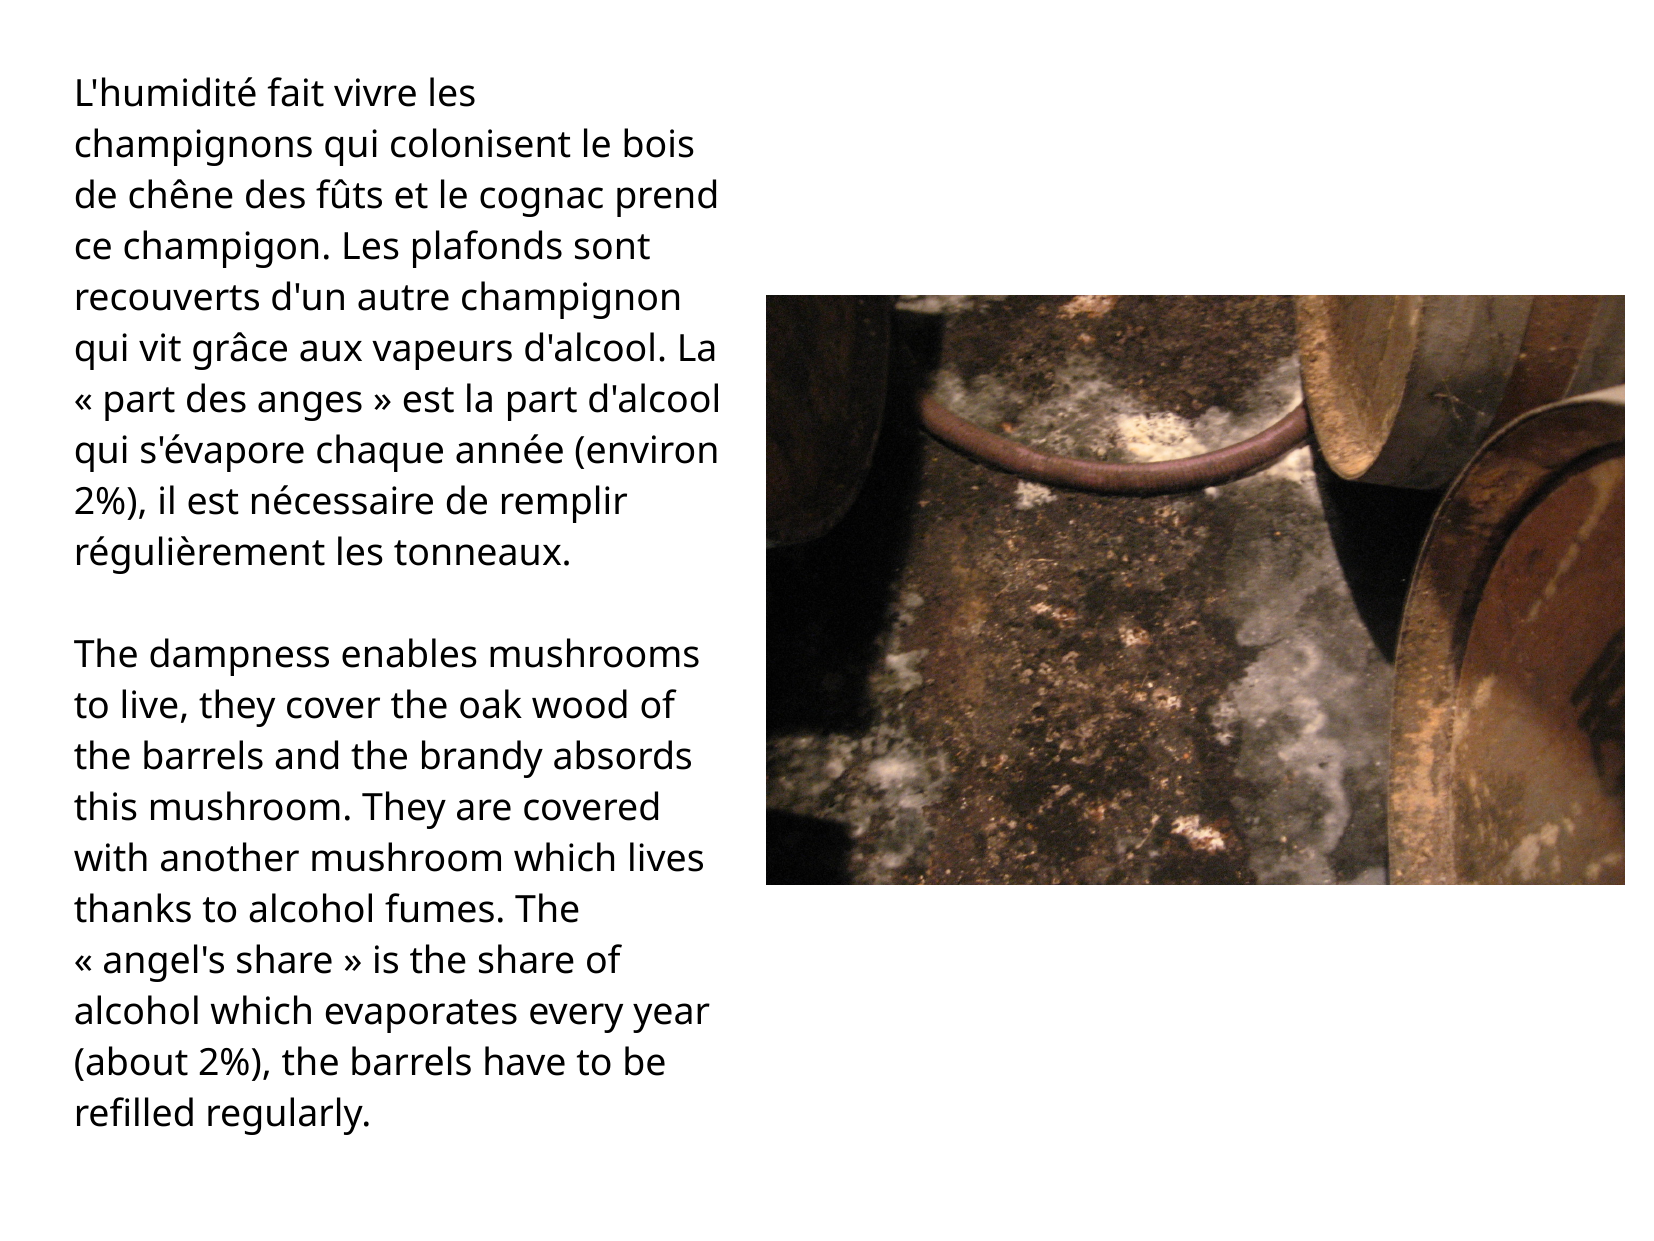

L'humidité fait vivre les champignons qui colonisent le bois de chêne des fûts et le cognac prend ce champigon. Les plafonds sont recouverts d'un autre champignon qui vit grâce aux vapeurs d'alcool. La « part des anges » est la part d'alcool qui s'évapore chaque année (environ 2%), il est nécessaire de remplir régulièrement les tonneaux.
The dampness enables mushrooms to live, they cover the oak wood of the barrels and the brandy absords this mushroom. They are covered with another mushroom which lives thanks to alcohol fumes. The « angel's share » is the share of alcohol which evaporates every year (about 2%), the barrels have to be refilled regularly.